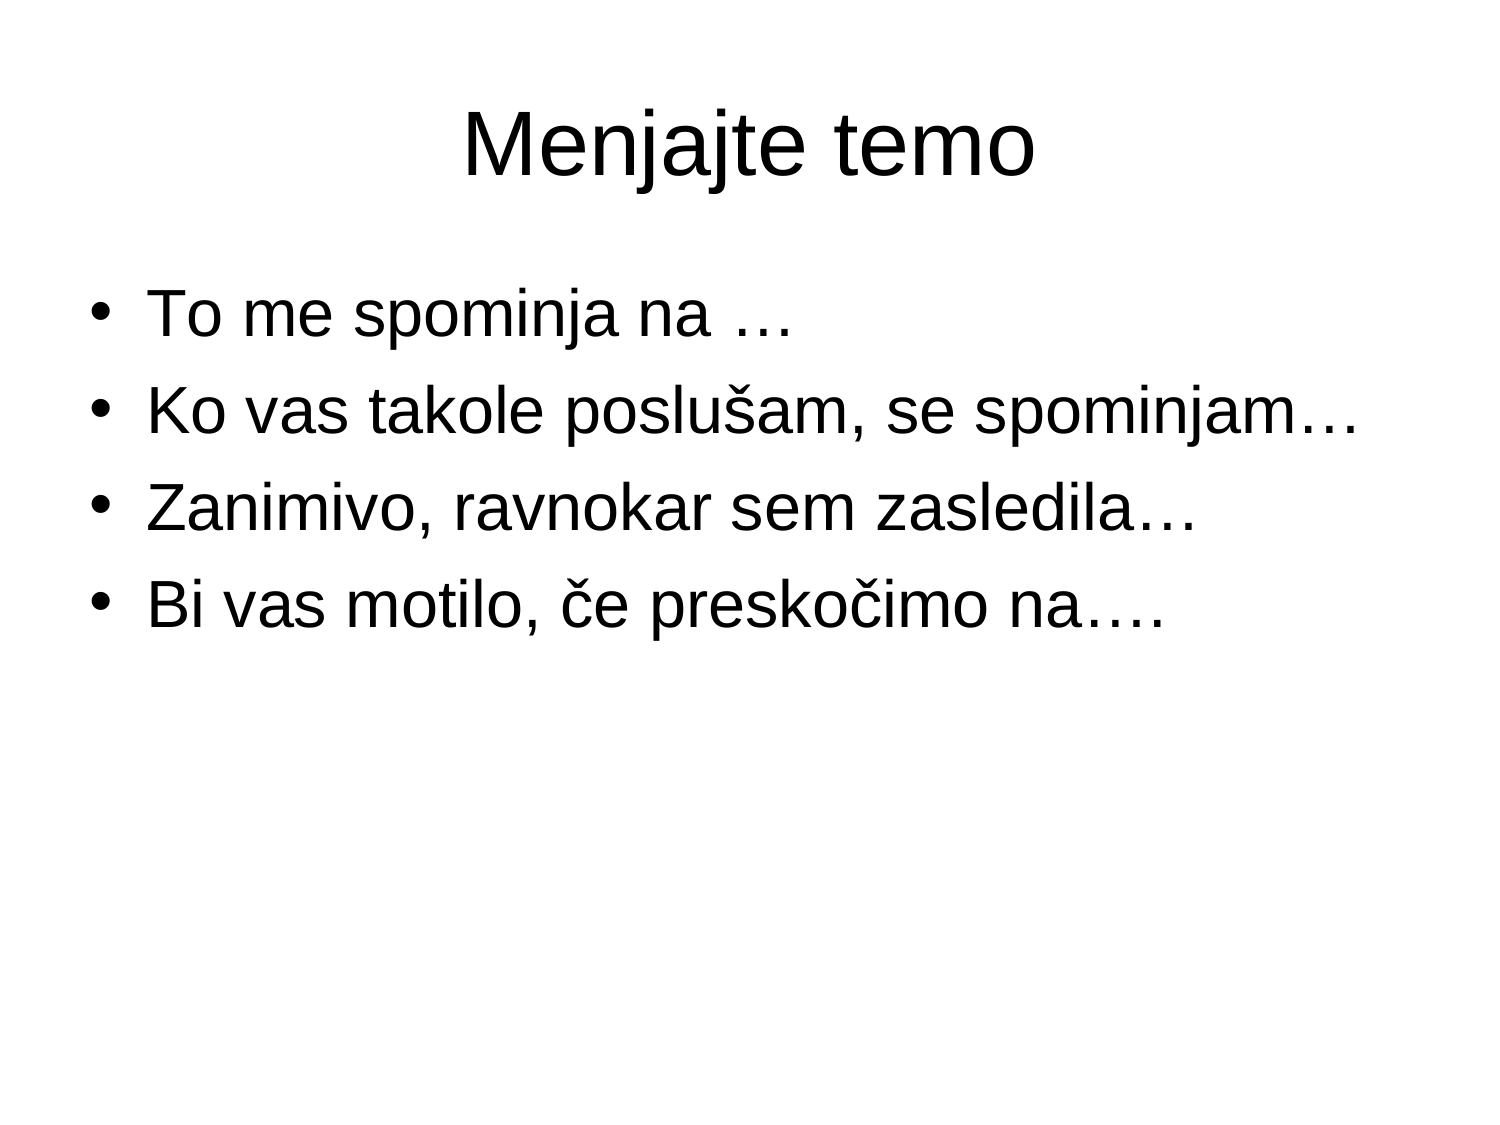

# Menjajte temo
To me spominja na …
Ko vas takole poslušam, se spominjam…
Zanimivo, ravnokar sem zasledila…
Bi vas motilo, če preskočimo na….